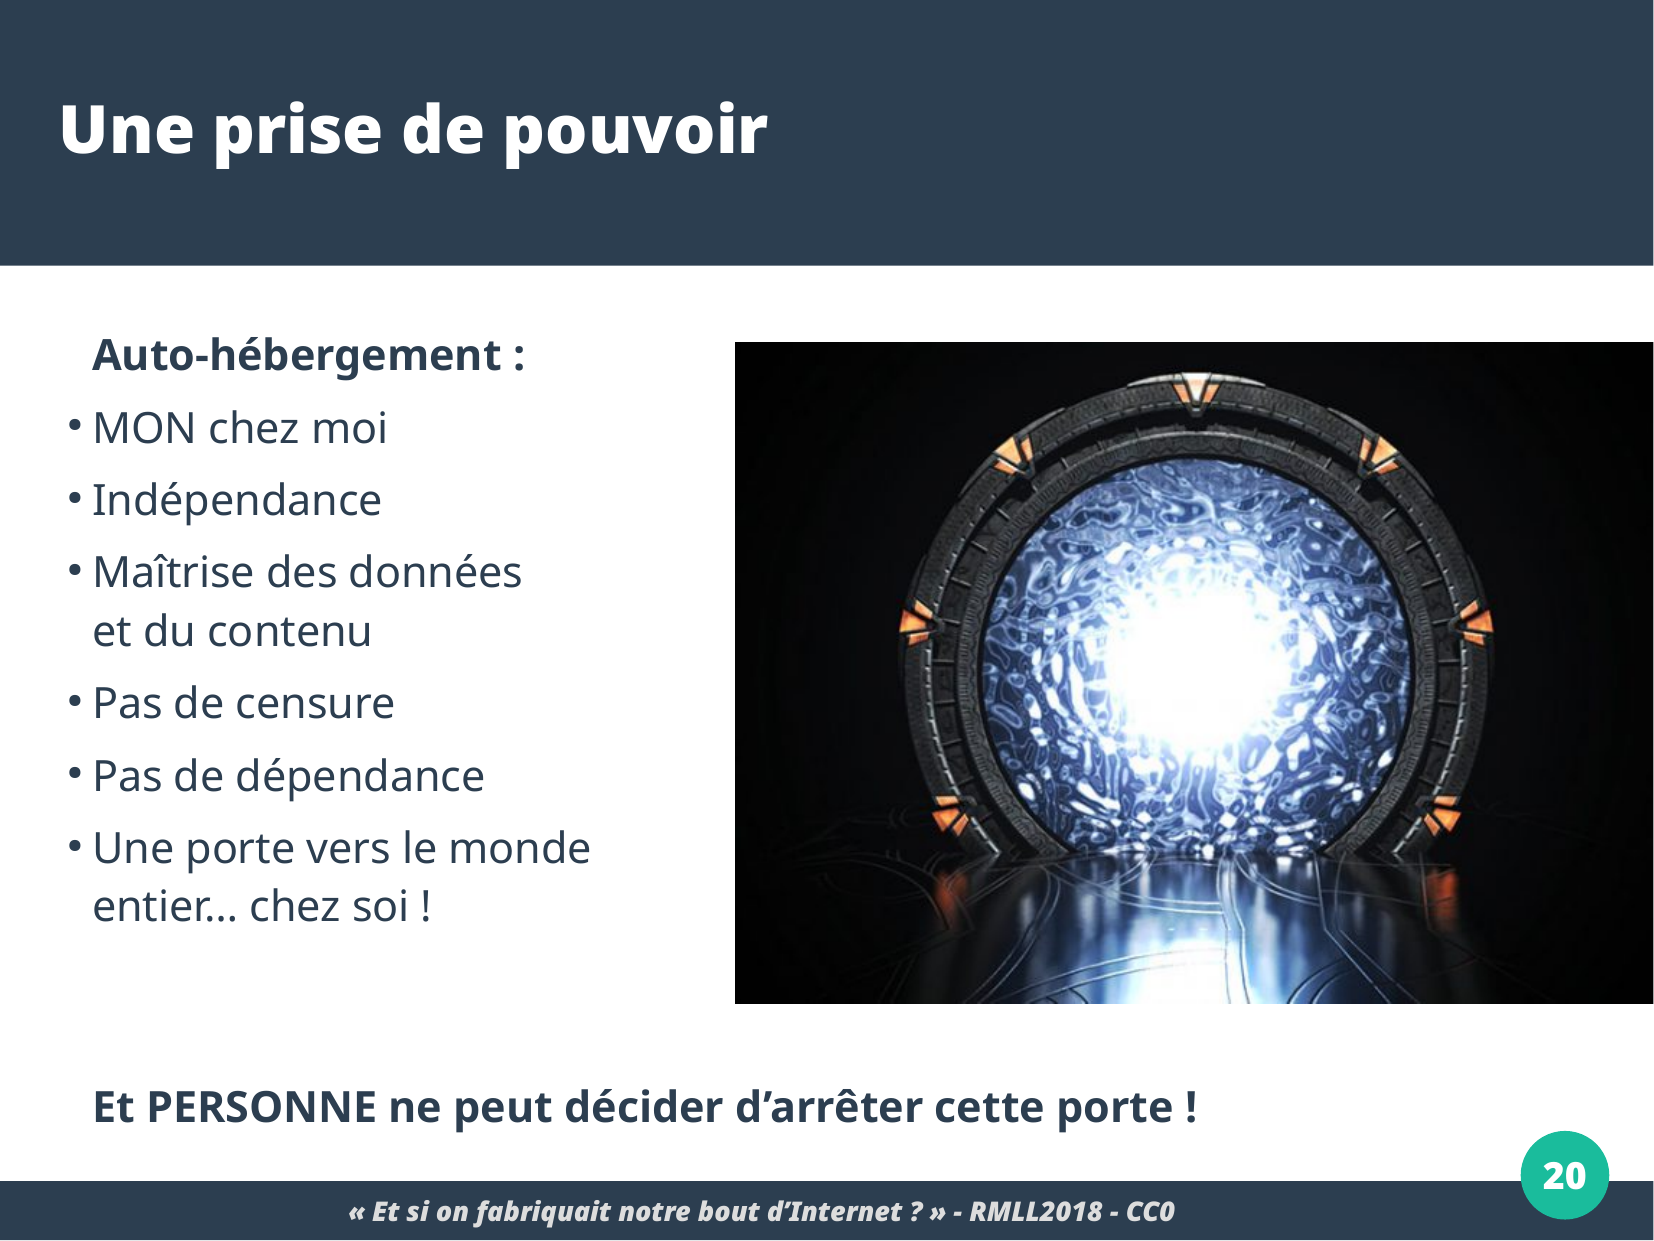

# Une prise de pouvoir
Auto-hébergement :
MON chez moi
Indépendance
Maîtrise des données
et du contenu
Pas de censure
Pas de dépendance
Une porte vers le monde
entier… chez soi !
Et PERSONNE ne peut décider d’arrêter cette porte !
20
« Et si on fabriquait notre bout d’Internet ? » - RMLL2018 - CC0